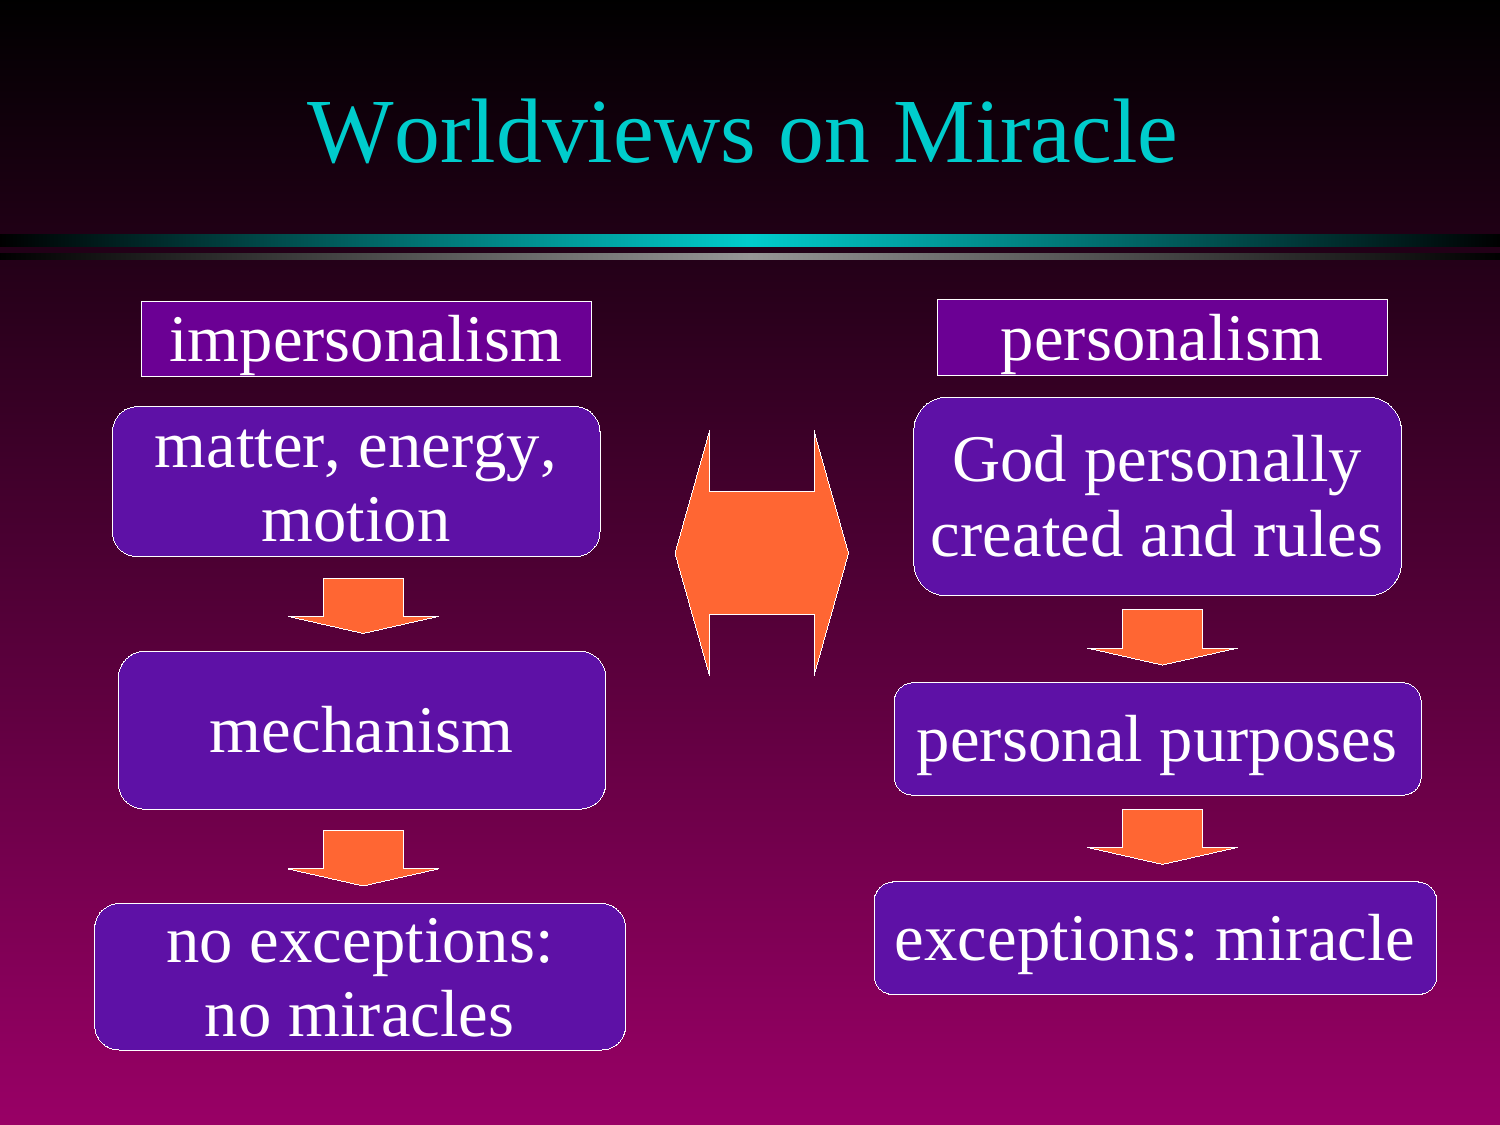

# Worldviews on Miracle
personalism
impersonalism
God personally
created and rules
matter, energy,
motion
mechanism
personal purposes
exceptions: miracle
no exceptions:
no miracles